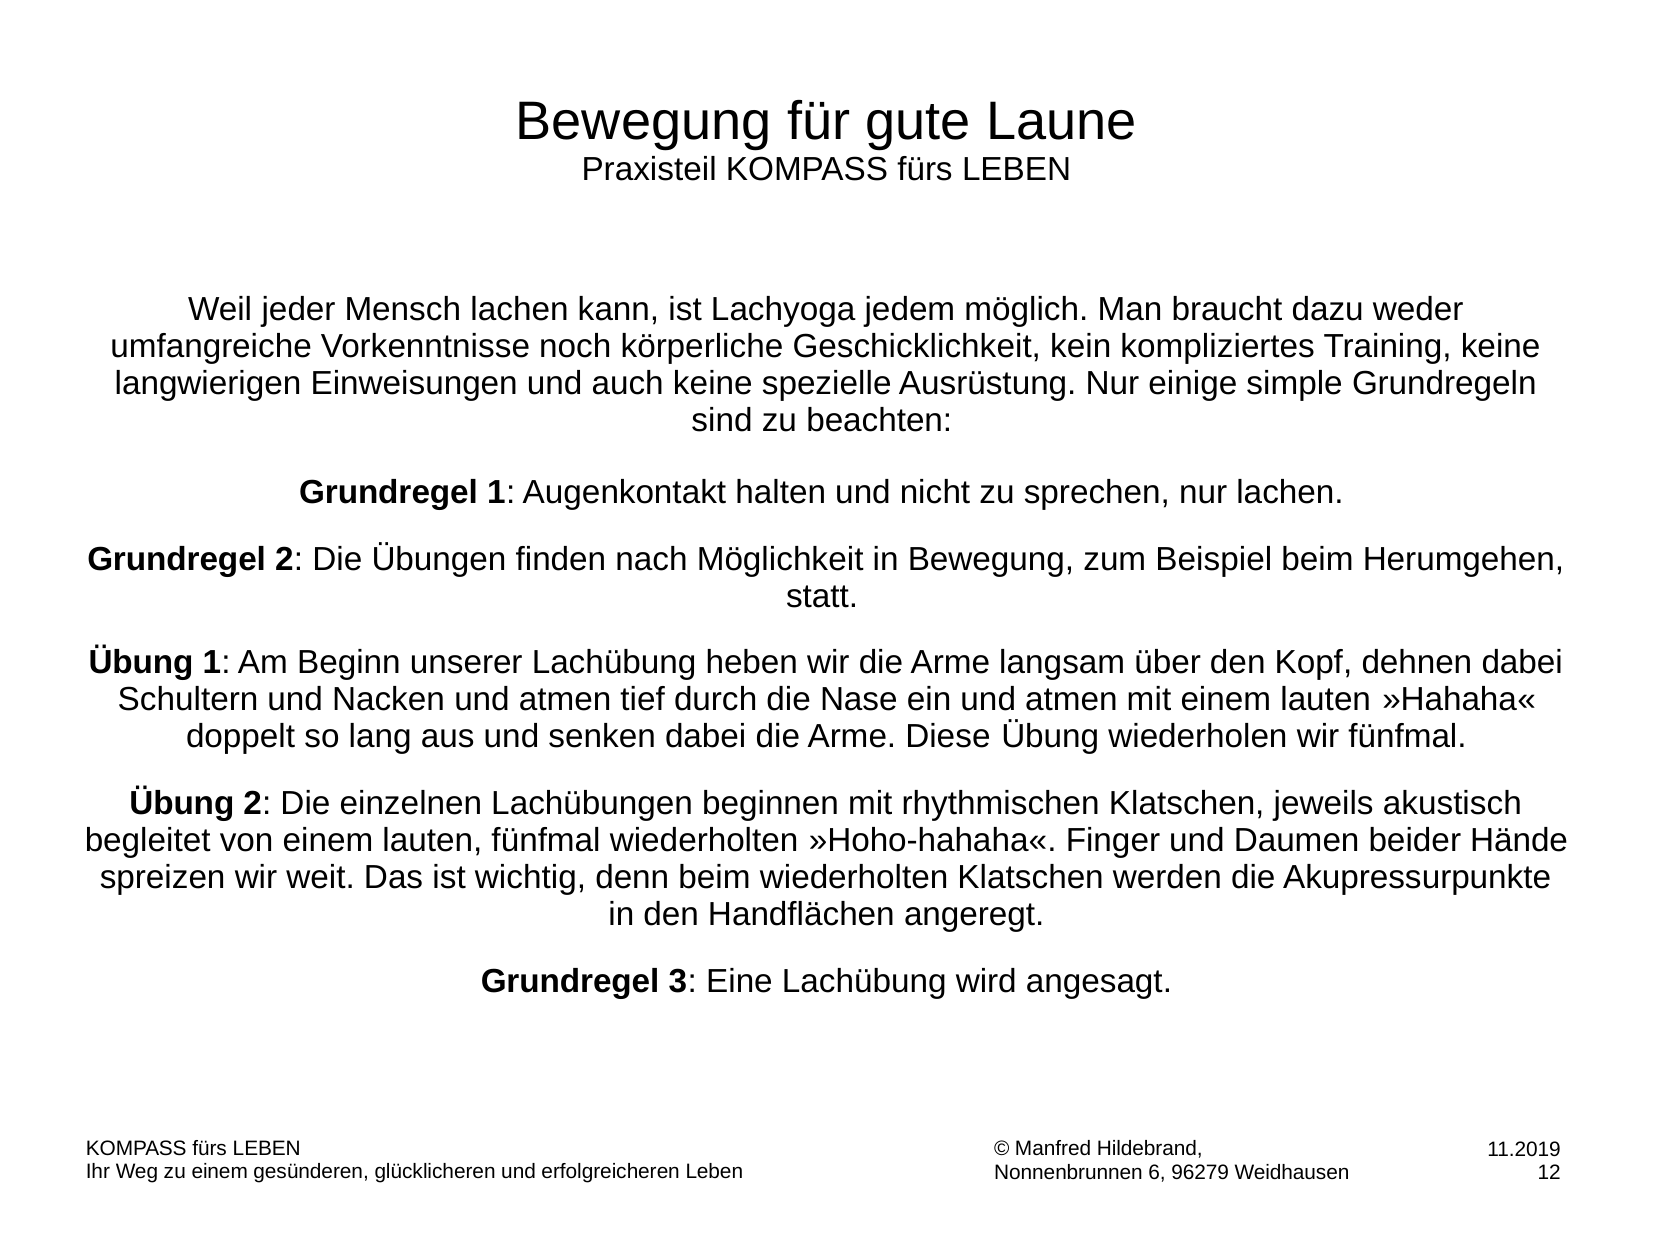

# Bewegung für gute Laune Praxisteil KOMPASS fürs LEBEN
Weil jeder Mensch lachen kann, ist Lachyoga jedem möglich. Man braucht dazu weder umfangreiche Vorkenntnisse noch körperliche Geschicklichkeit, kein kompliziertes Training, keine langwierigen Einweisungen und auch keine spezielle Ausrüstung. Nur einige simple Grundregeln sind zu beachten:
Grundregel 1: Augenkontakt halten und nicht zu sprechen, nur lachen.
Grundregel 2: Die Übungen finden nach Möglichkeit in Bewegung, zum Beispiel beim Herumgehen, statt.
Übung 1: Am Beginn unserer Lachübung heben wir die Arme langsam über den Kopf, dehnen dabei Schultern und Nacken und atmen tief durch die Nase ein und atmen mit einem lauten »Hahaha« doppelt so lang aus und senken dabei die Arme. Diese Übung wiederholen wir fünfmal.
Übung 2: Die einzelnen Lachübungen beginnen mit rhythmischen Klatschen, jeweils akustisch begleitet von einem lauten, fünfmal wiederholten »Hoho-hahaha«. Finger und Daumen beider Hände spreizen wir weit. Das ist wichtig, denn beim wiederholten Klatschen werden die Akupressurpunkte in den Handflächen angeregt.
Grundregel 3: Eine Lachübung wird angesagt.
KOMPASS fürs LEBEN
Ihr Weg zu einem gesünderen, glücklicheren und erfolgreicheren Leben
© Manfred Hildebrand,
Nonnenbrunnen 6, 96279 Weidhausen
11.2019
12